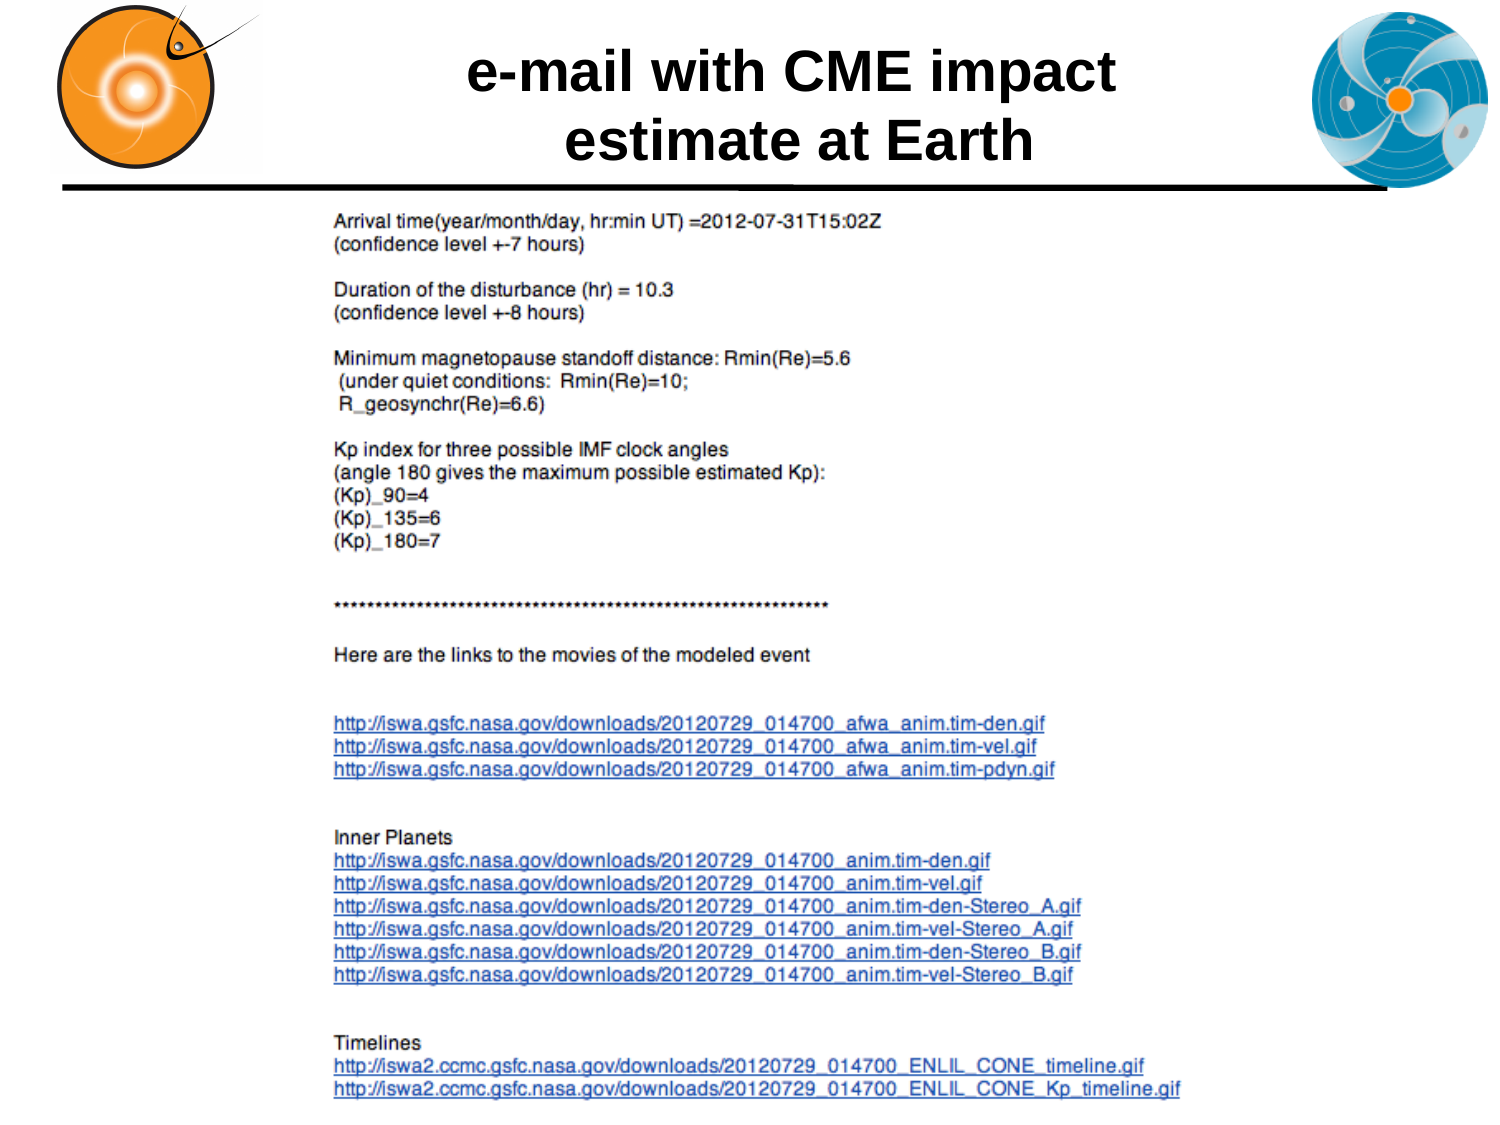

e-mail with CME impact
estimate at Earth